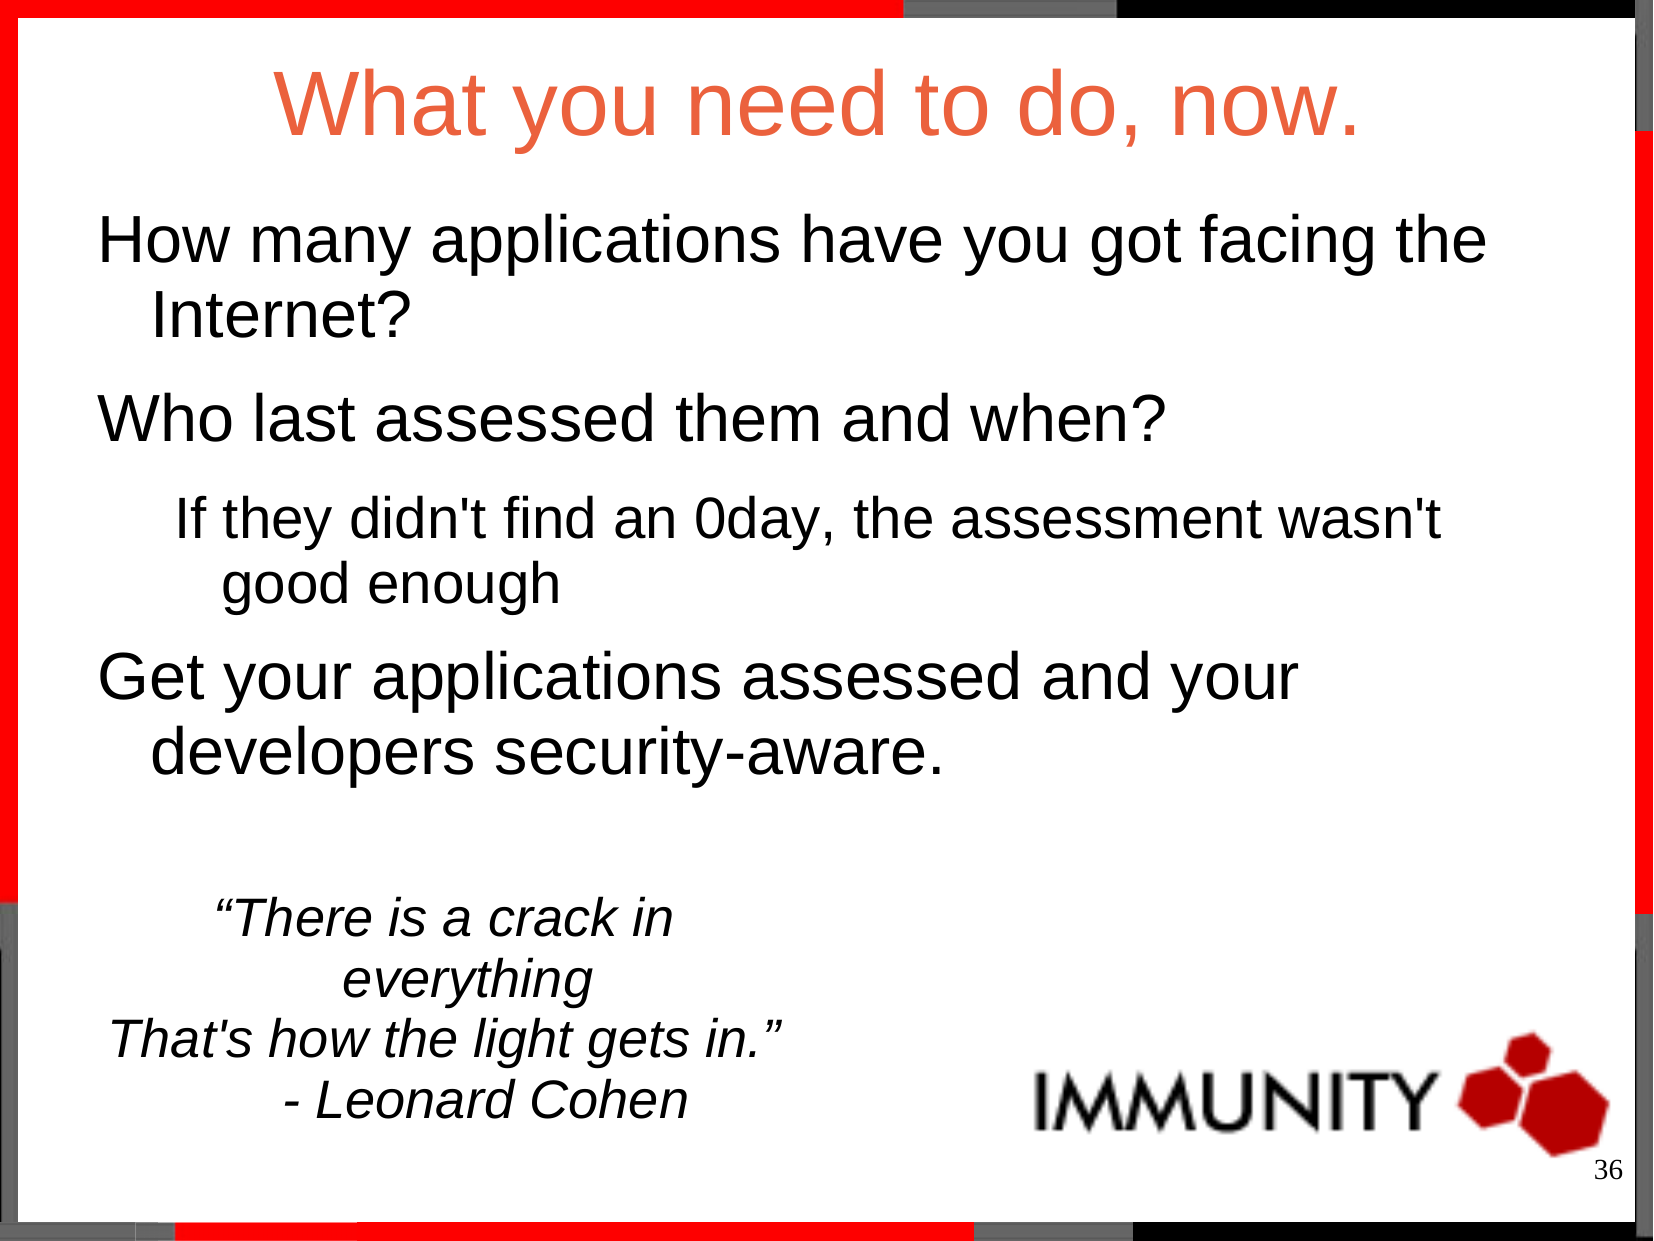

# What you need to do, now.
How many applications have you got facing the Internet?
Who last assessed them and when?
If they didn't find an 0day, the assessment wasn't good enough
Get your applications assessed and your developers security-aware.
“There is a crack in everything
That's how the light gets in.”
- Leonard Cohen